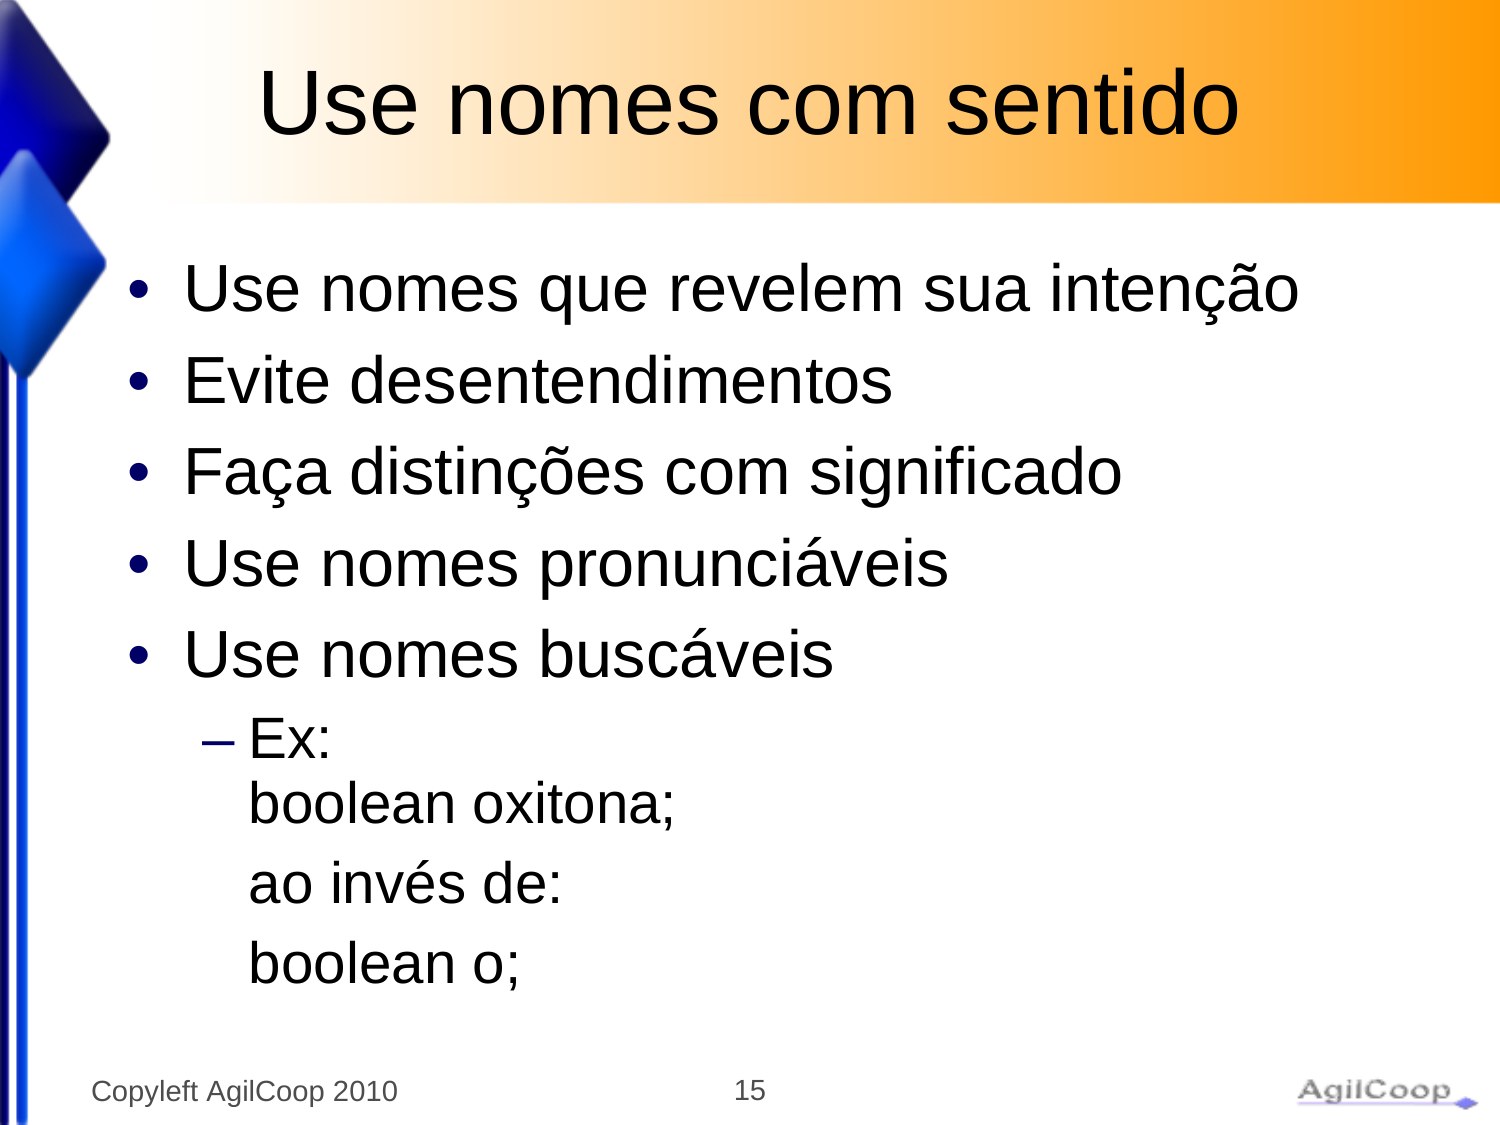

# Use nomes com sentido
Use nomes que revelem sua intenção
Evite desentendimentos
Faça distinções com significado
Use nomes pronunciáveis
Use nomes buscáveis
Ex:
boolean oxitona;
ao invés de:
boolean o;
Copyleft AgilCoop 2010
15